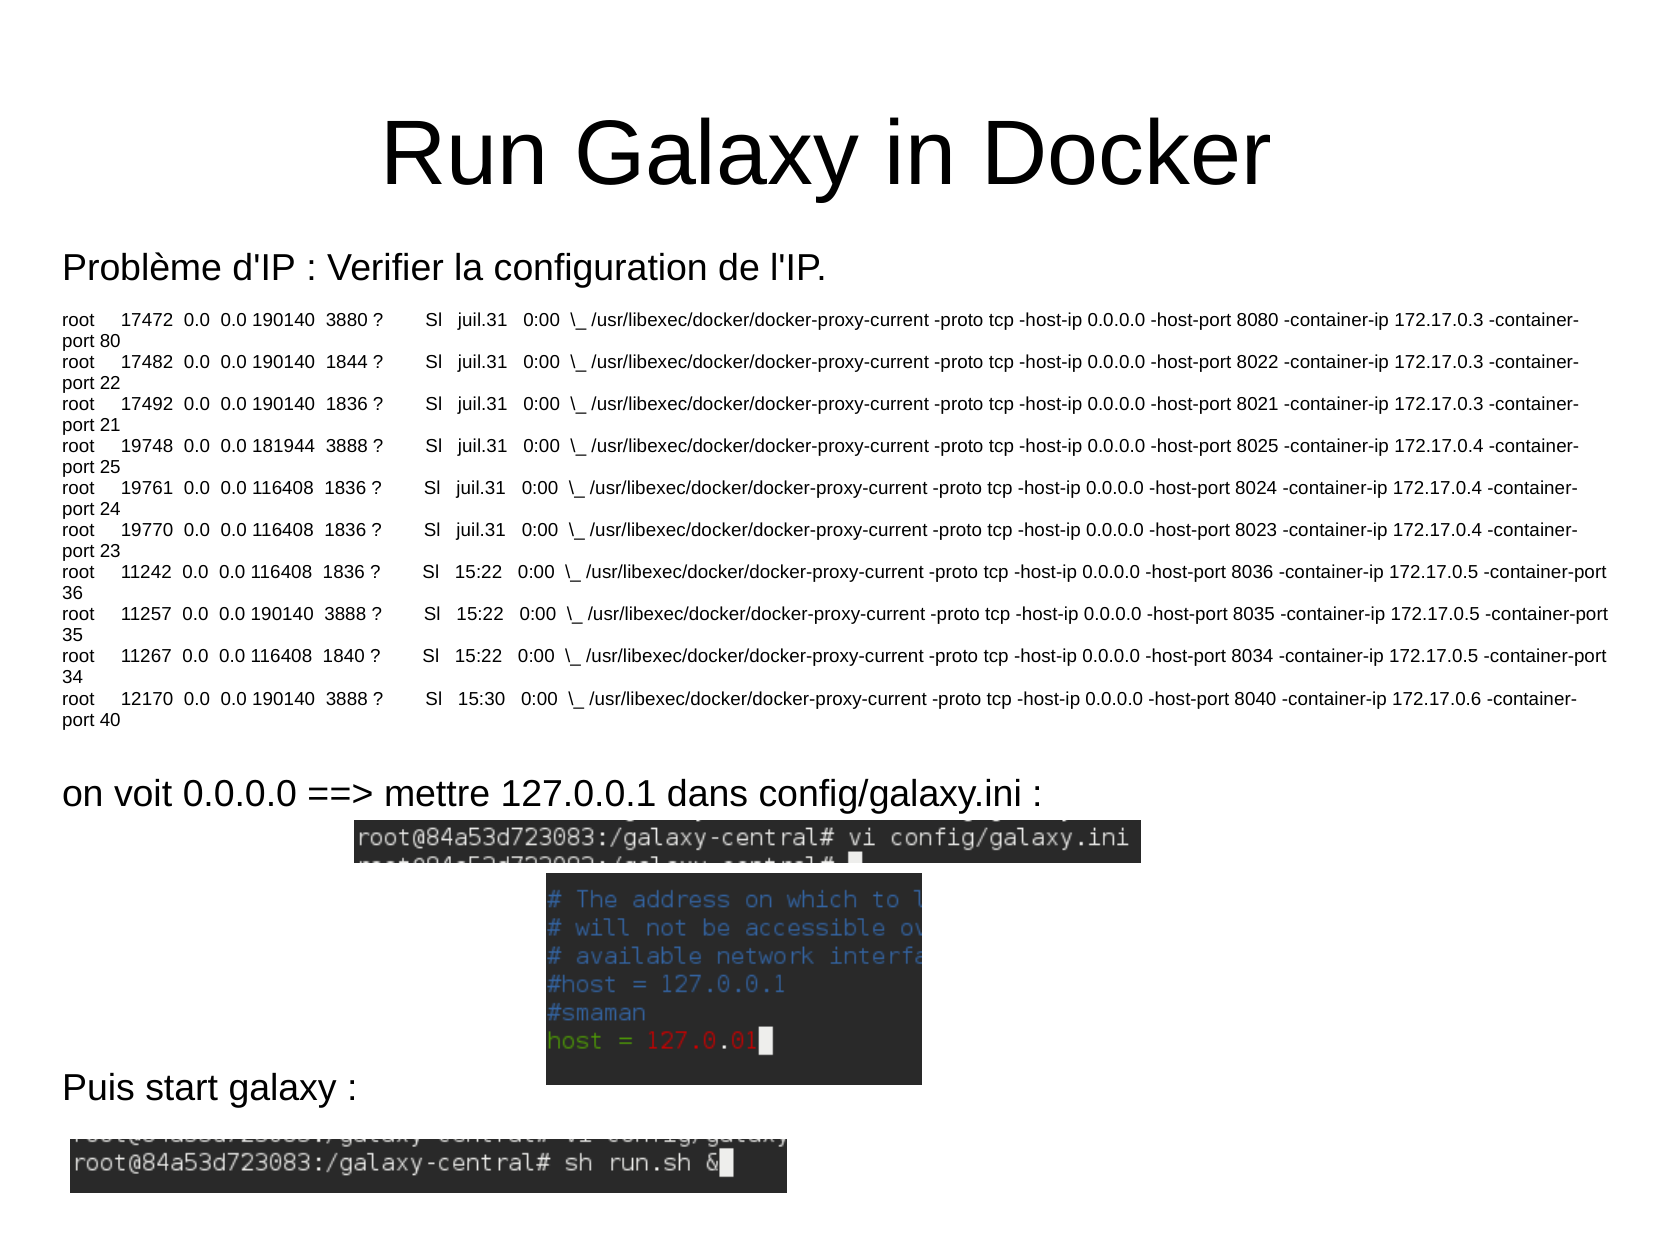

# Run Galaxy in Docker
Problème d'IP : Verifier la configuration de l'IP.
root 17472 0.0 0.0 190140 3880 ? Sl juil.31 0:00 \_ /usr/libexec/docker/docker-proxy-current -proto tcp -host-ip 0.0.0.0 -host-port 8080 -container-ip 172.17.0.3 -container-port 80
root 17482 0.0 0.0 190140 1844 ? Sl juil.31 0:00 \_ /usr/libexec/docker/docker-proxy-current -proto tcp -host-ip 0.0.0.0 -host-port 8022 -container-ip 172.17.0.3 -container-port 22
root 17492 0.0 0.0 190140 1836 ? Sl juil.31 0:00 \_ /usr/libexec/docker/docker-proxy-current -proto tcp -host-ip 0.0.0.0 -host-port 8021 -container-ip 172.17.0.3 -container-port 21
root 19748 0.0 0.0 181944 3888 ? Sl juil.31 0:00 \_ /usr/libexec/docker/docker-proxy-current -proto tcp -host-ip 0.0.0.0 -host-port 8025 -container-ip 172.17.0.4 -container-port 25
root 19761 0.0 0.0 116408 1836 ? Sl juil.31 0:00 \_ /usr/libexec/docker/docker-proxy-current -proto tcp -host-ip 0.0.0.0 -host-port 8024 -container-ip 172.17.0.4 -container-port 24
root 19770 0.0 0.0 116408 1836 ? Sl juil.31 0:00 \_ /usr/libexec/docker/docker-proxy-current -proto tcp -host-ip 0.0.0.0 -host-port 8023 -container-ip 172.17.0.4 -container-port 23
root 11242 0.0 0.0 116408 1836 ? Sl 15:22 0:00 \_ /usr/libexec/docker/docker-proxy-current -proto tcp -host-ip 0.0.0.0 -host-port 8036 -container-ip 172.17.0.5 -container-port 36
root 11257 0.0 0.0 190140 3888 ? Sl 15:22 0:00 \_ /usr/libexec/docker/docker-proxy-current -proto tcp -host-ip 0.0.0.0 -host-port 8035 -container-ip 172.17.0.5 -container-port 35
root 11267 0.0 0.0 116408 1840 ? Sl 15:22 0:00 \_ /usr/libexec/docker/docker-proxy-current -proto tcp -host-ip 0.0.0.0 -host-port 8034 -container-ip 172.17.0.5 -container-port 34
root 12170 0.0 0.0 190140 3888 ? Sl 15:30 0:00 \_ /usr/libexec/docker/docker-proxy-current -proto tcp -host-ip 0.0.0.0 -host-port 8040 -container-ip 172.17.0.6 -container-port 40
on voit 0.0.0.0 ==> mettre 127.0.0.1 dans config/galaxy.ini :
Puis start galaxy :